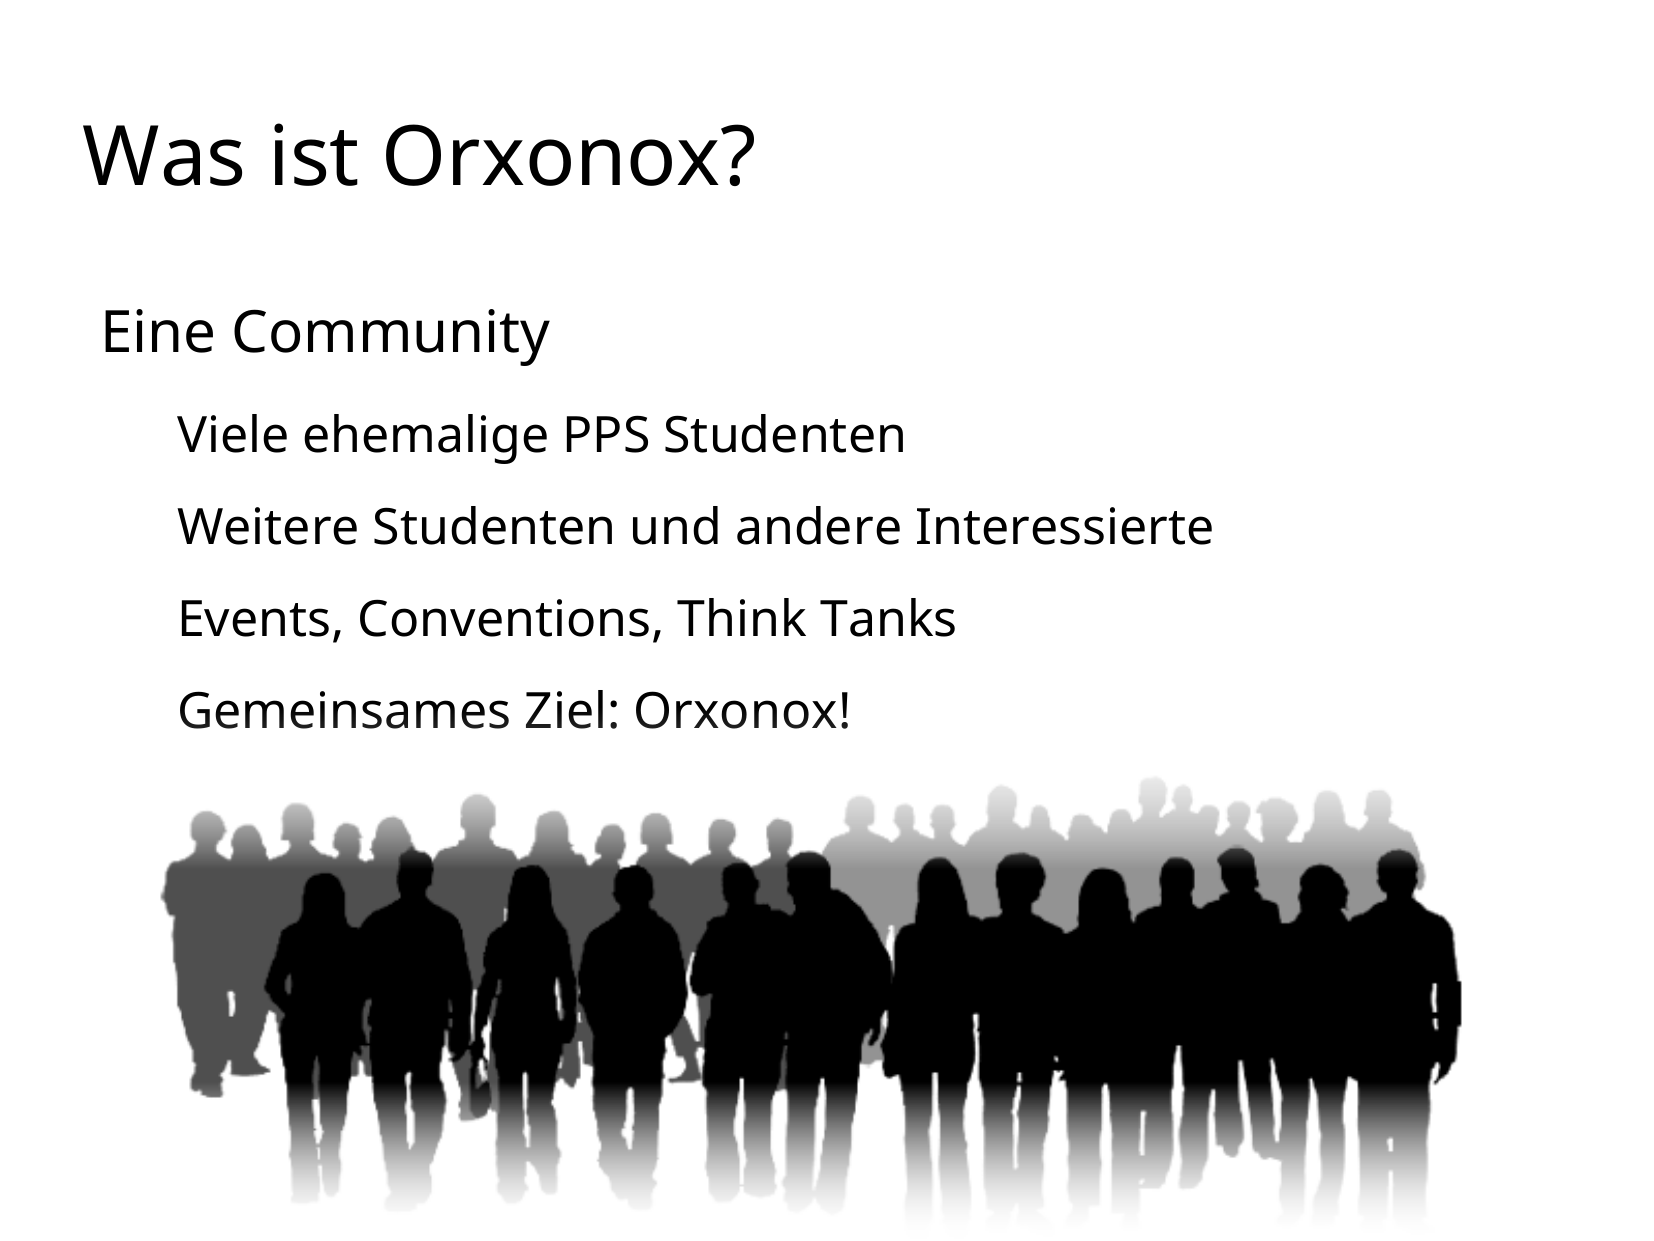

# Was ist Orxonox?
Eine Community
Viele ehemalige PPS Studenten
Weitere Studenten und andere Interessierte
Events, Conventions, Think Tanks
Gemeinsames Ziel: Orxonox!